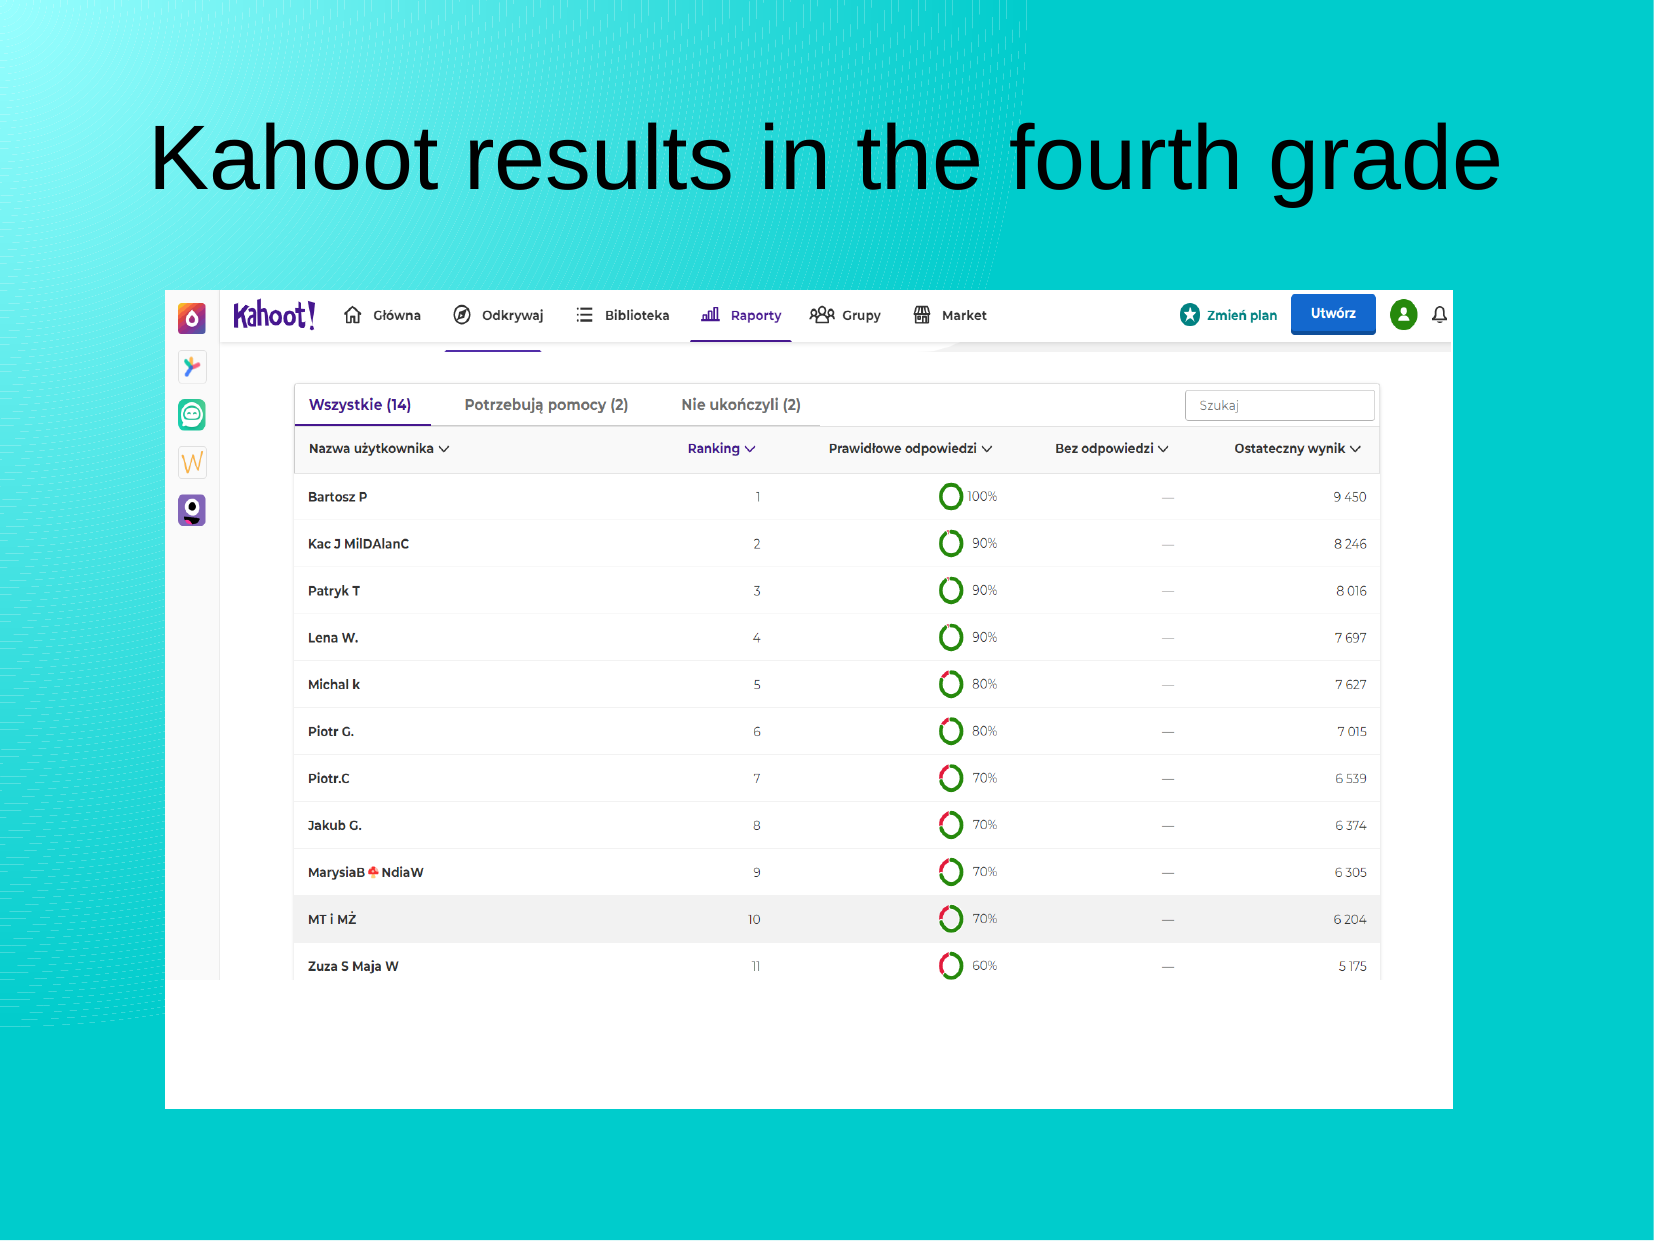

# Kahoot results in the fourth grade